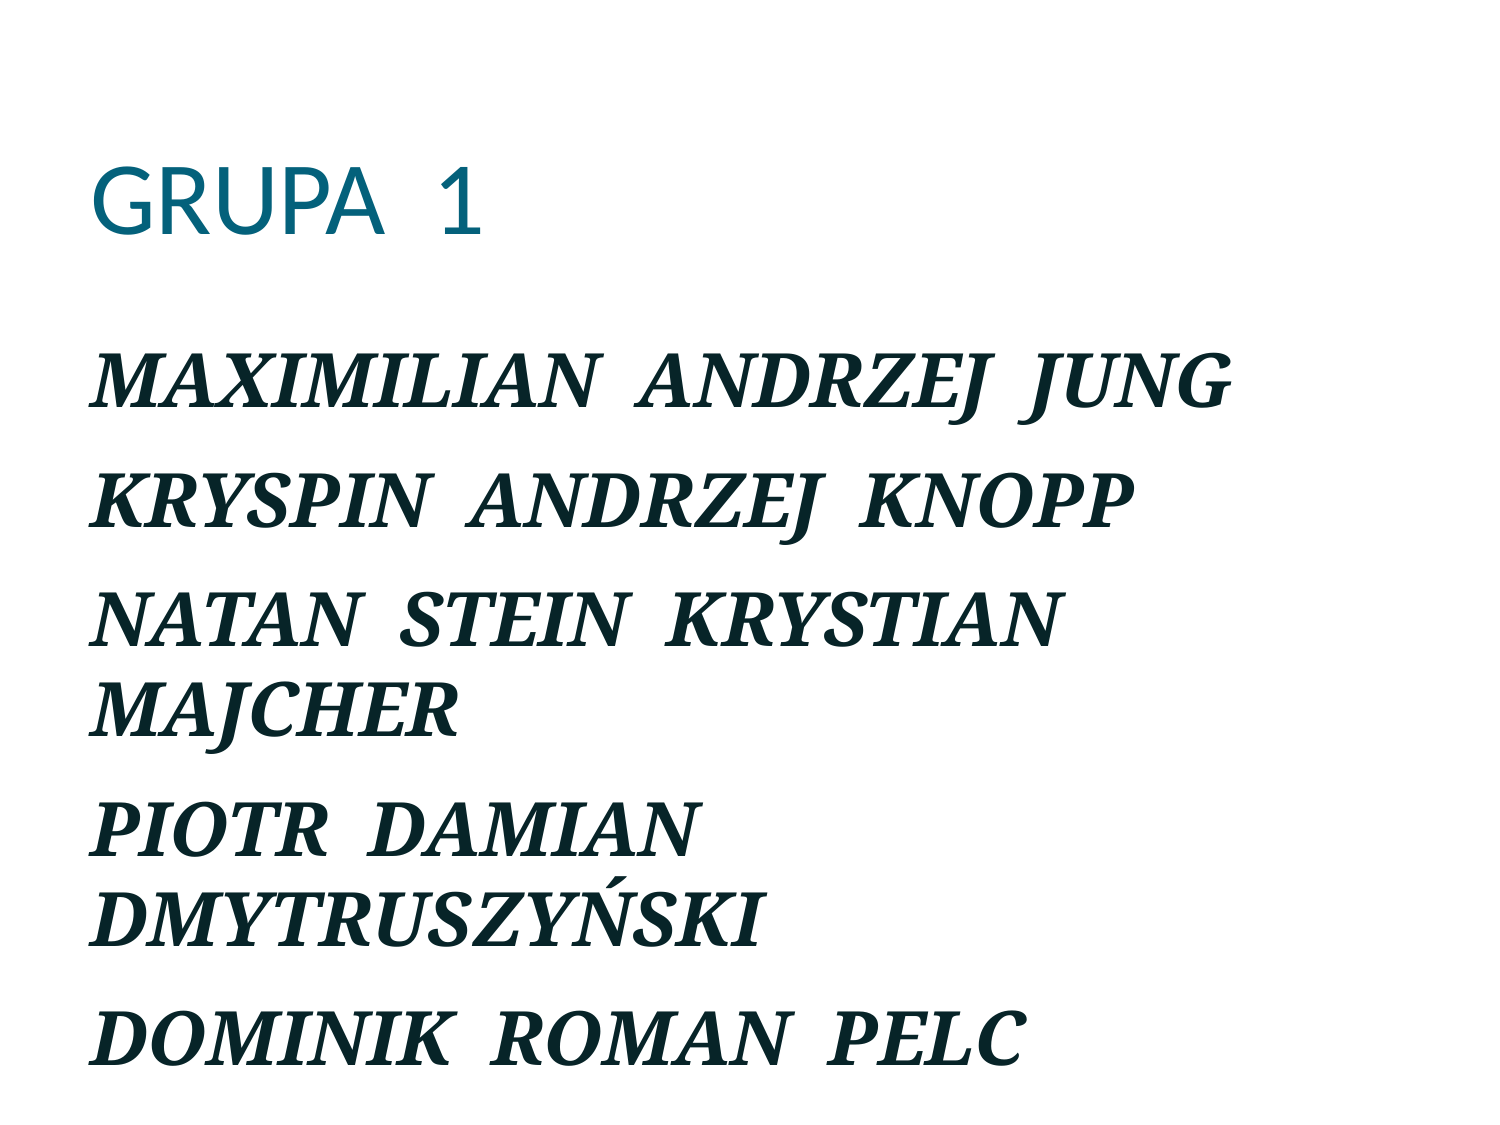

# GRUPA 1
MAXIMILIAN ANDRZEJ JUNG
KRYSPIN ANDRZEJ KNOPP
NATAN STEIN KRYSTIAN MAJCHER
PIOTR DAMIAN DMYTRUSZYŃSKI
DOMINIK ROMAN PELC